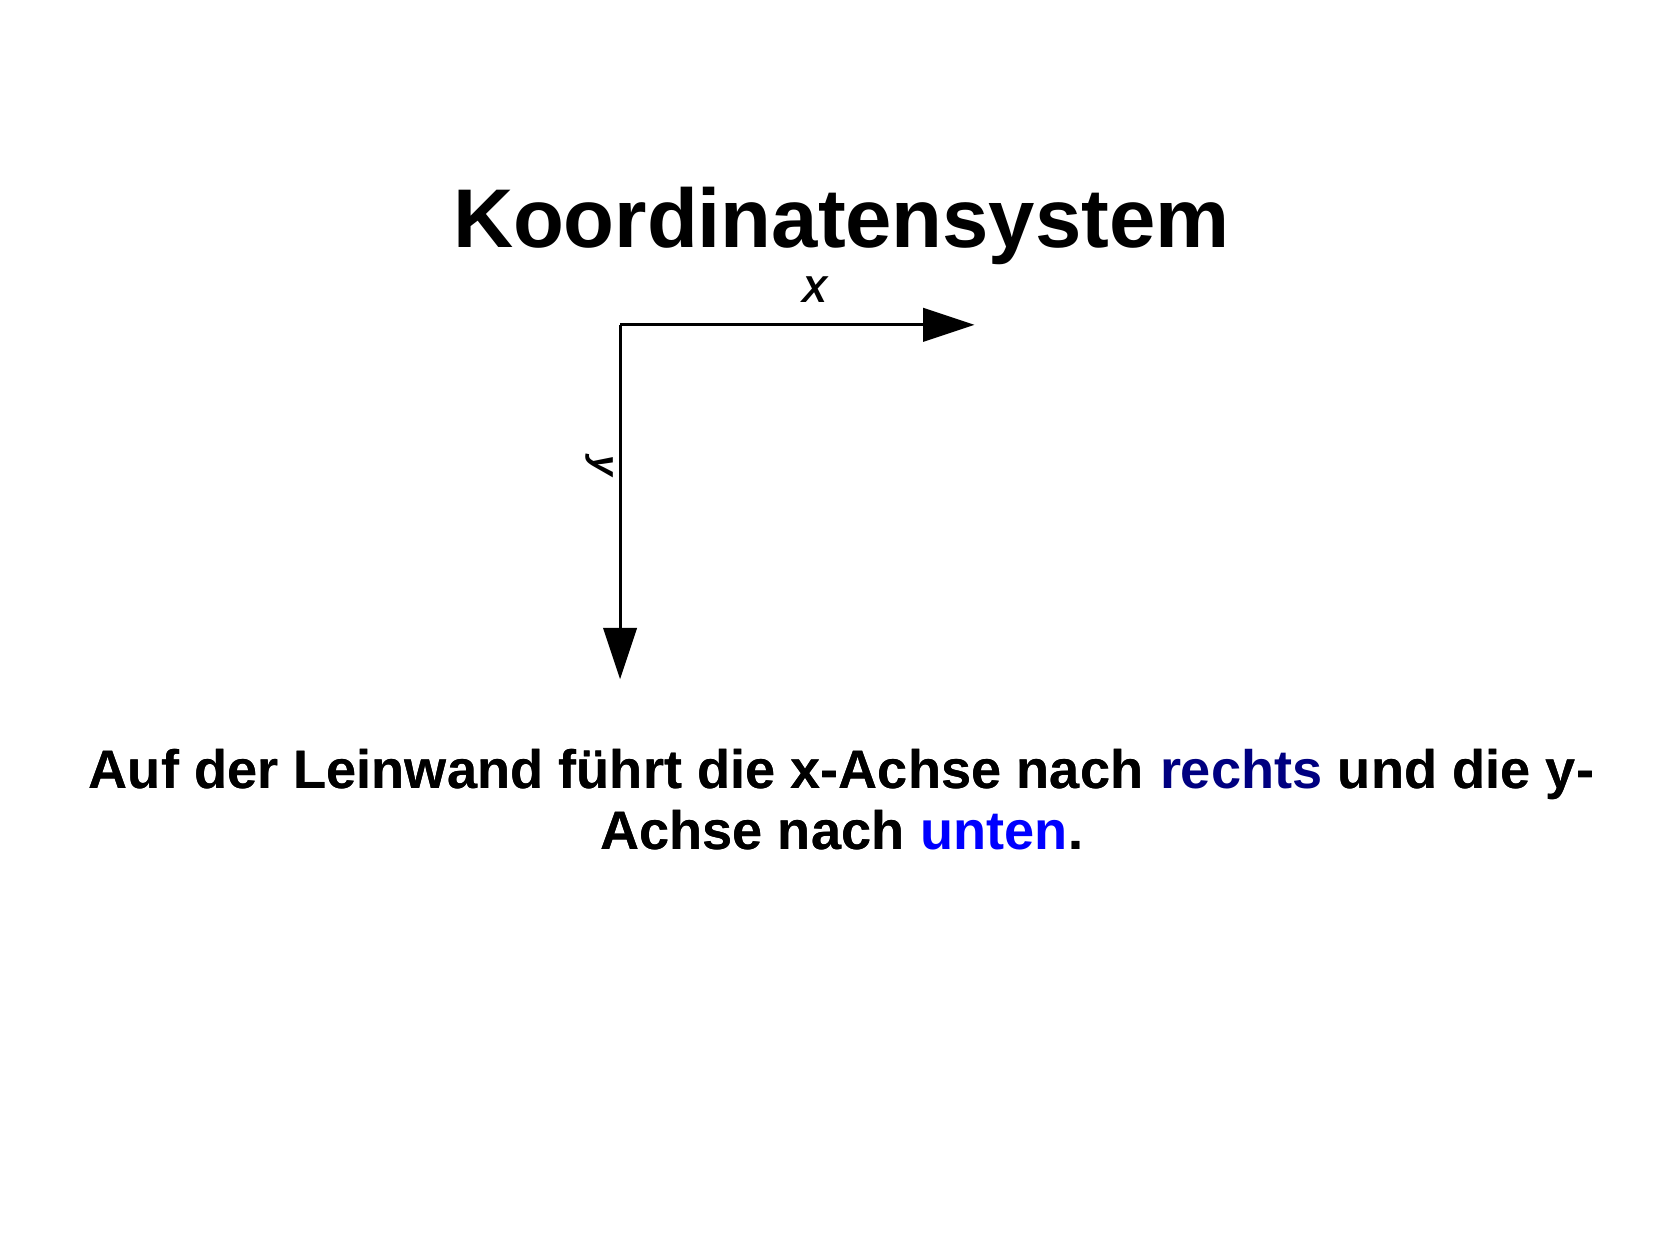

Koordinatensystem
y
 X
Auf der Leinwand führt die x-Achse nach rechts und die y-Achse nach unten.
Auf der Leinwand führt die x-Achse nach rechts und die y-Achse nach unten.